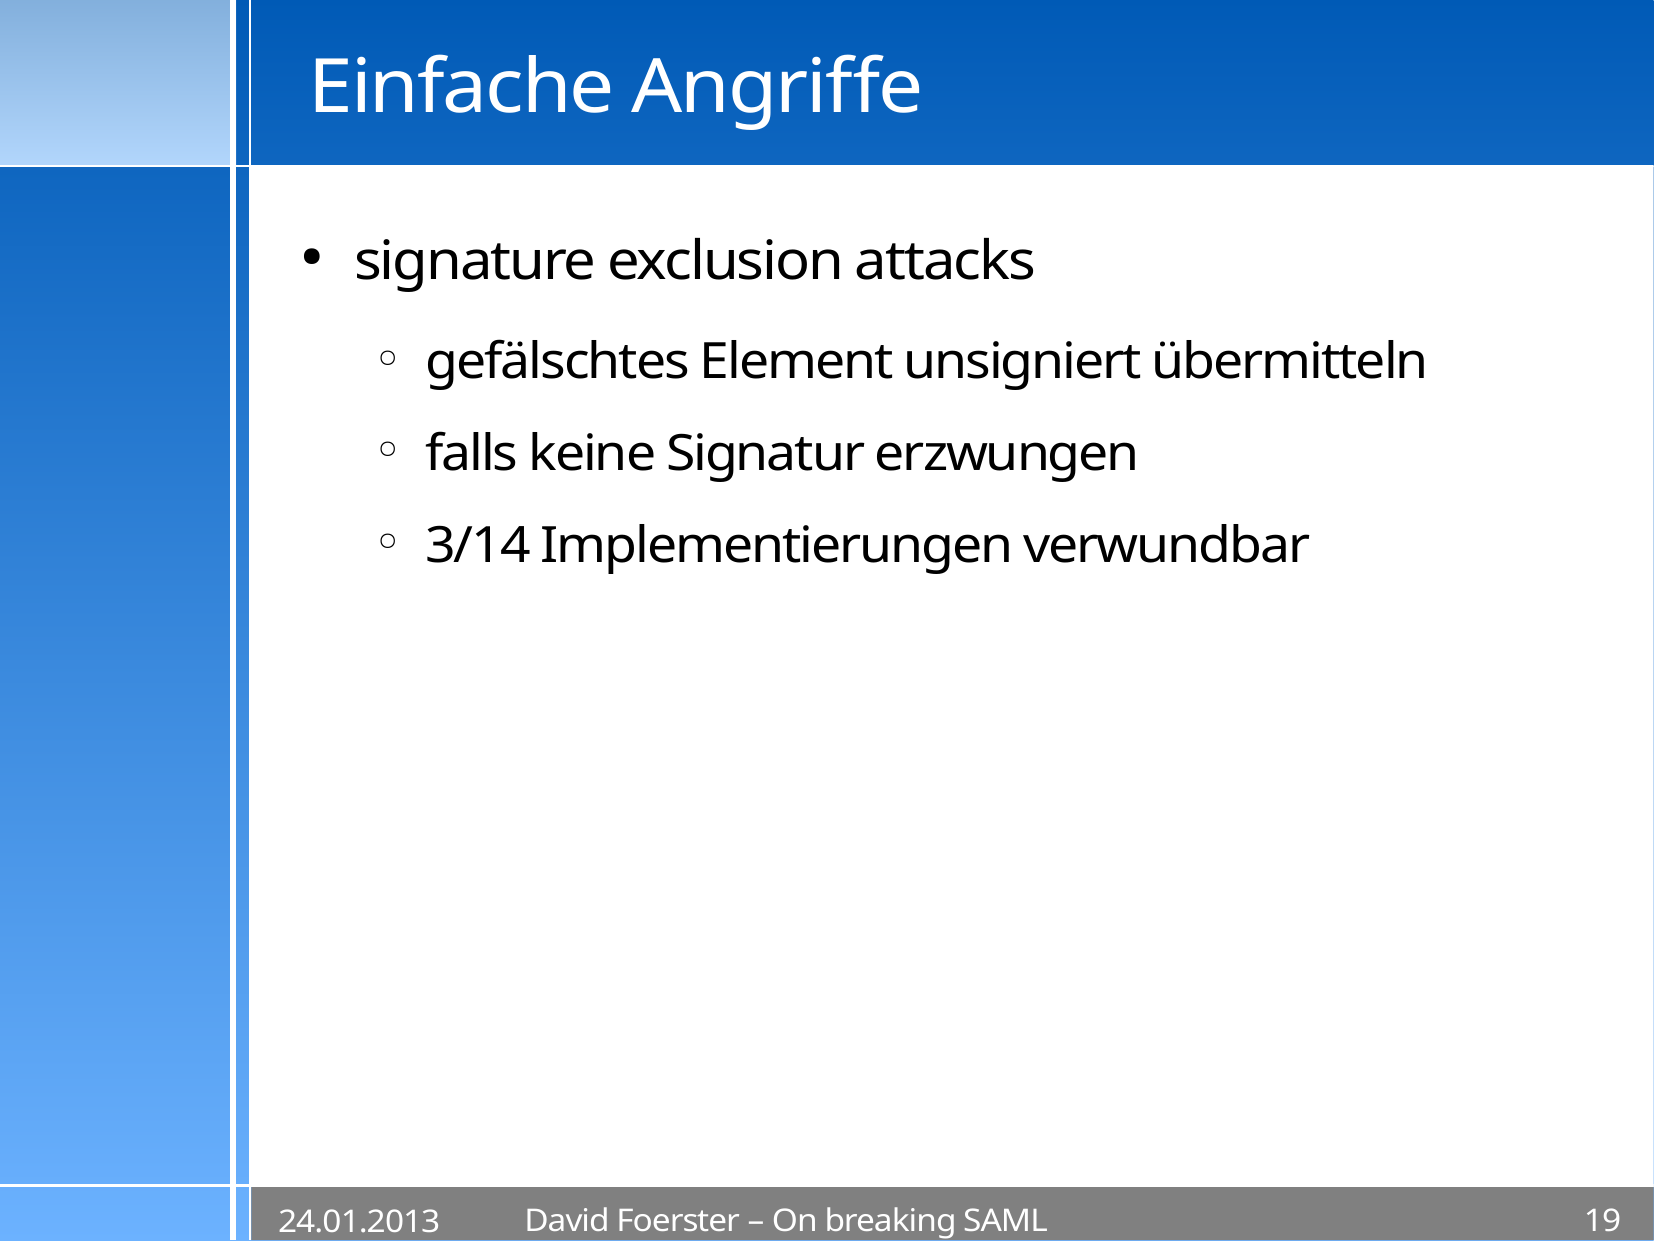

# Einfache Angriffe
signature exclusion attacks
gefälschtes Element unsigniert übermitteln
falls keine Signatur erzwungen
3/14 Implementierungen verwundbar